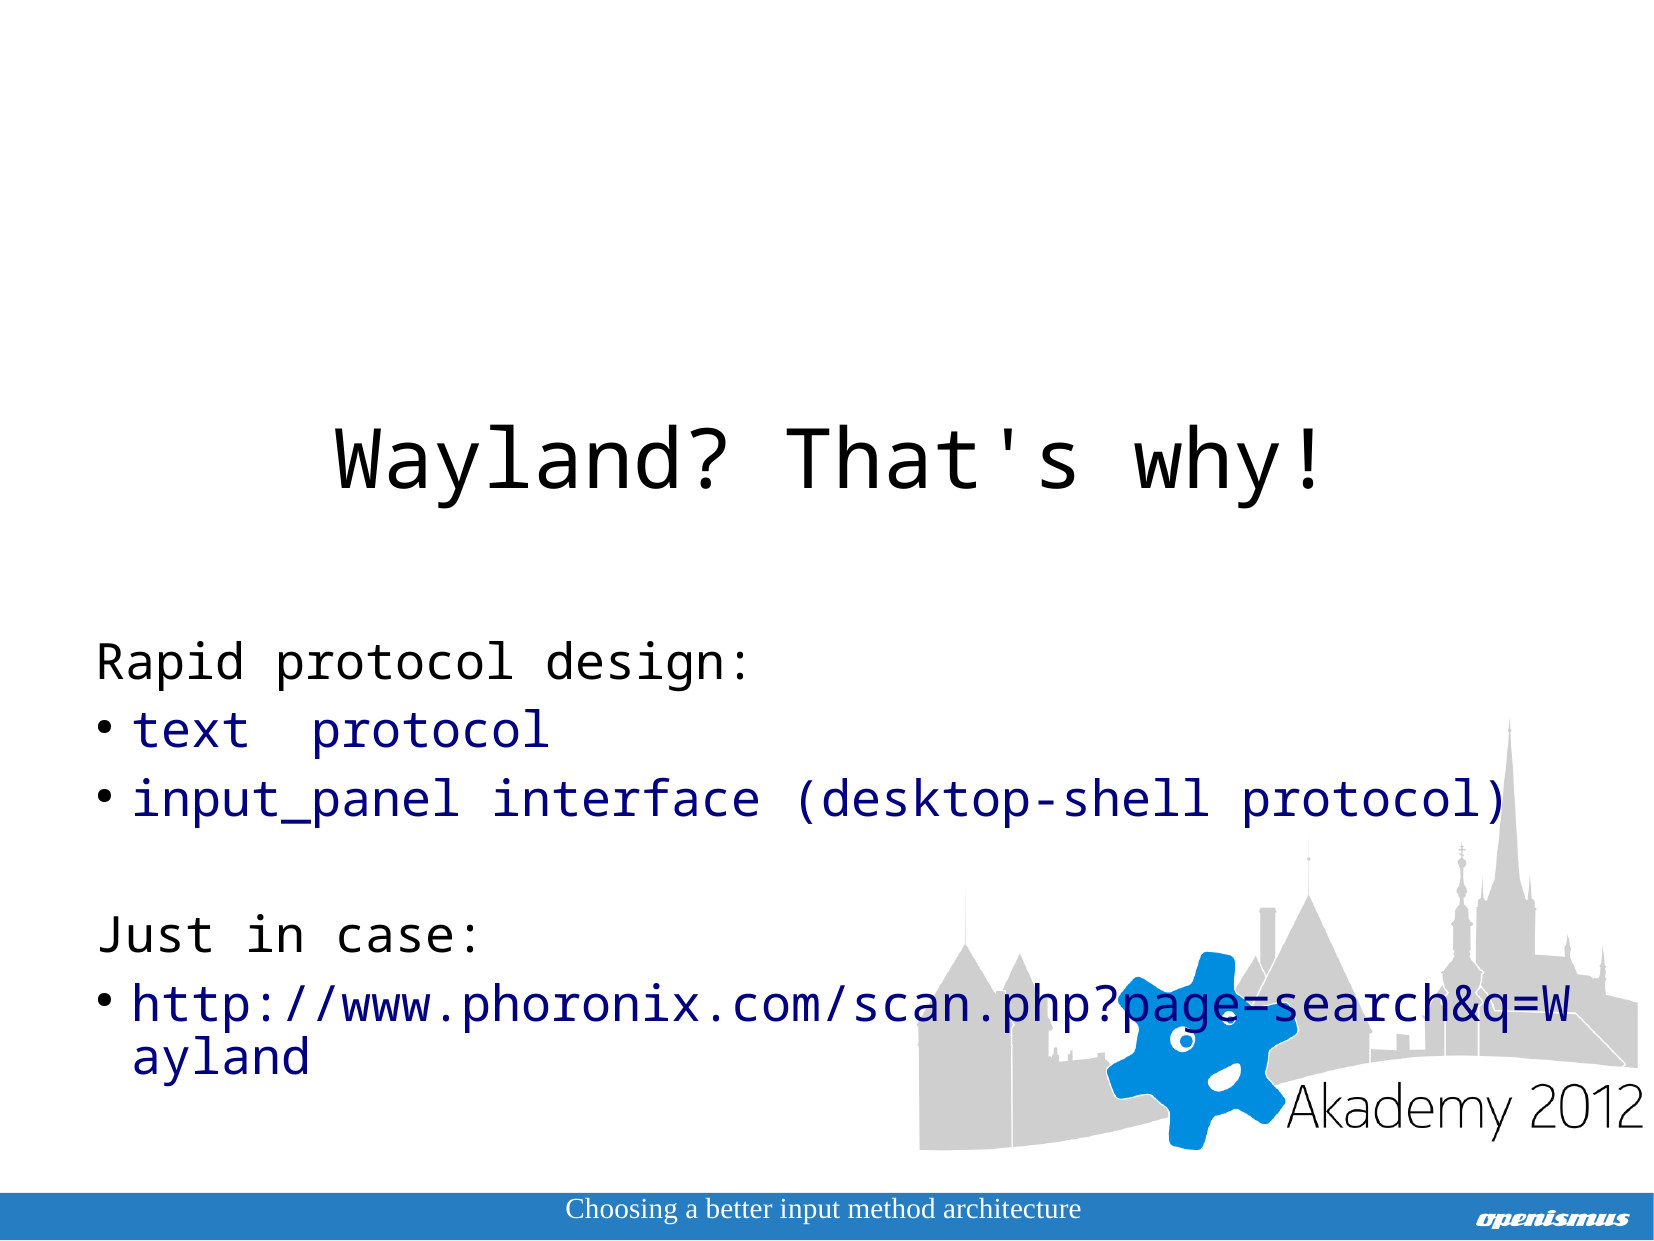

Wayland? That's why!
Rapid protocol design:
text protocol
input_panel interface (desktop-shell protocol)
Just in case:
http://www.phoronix.com/scan.php?page=search&q=Wayland